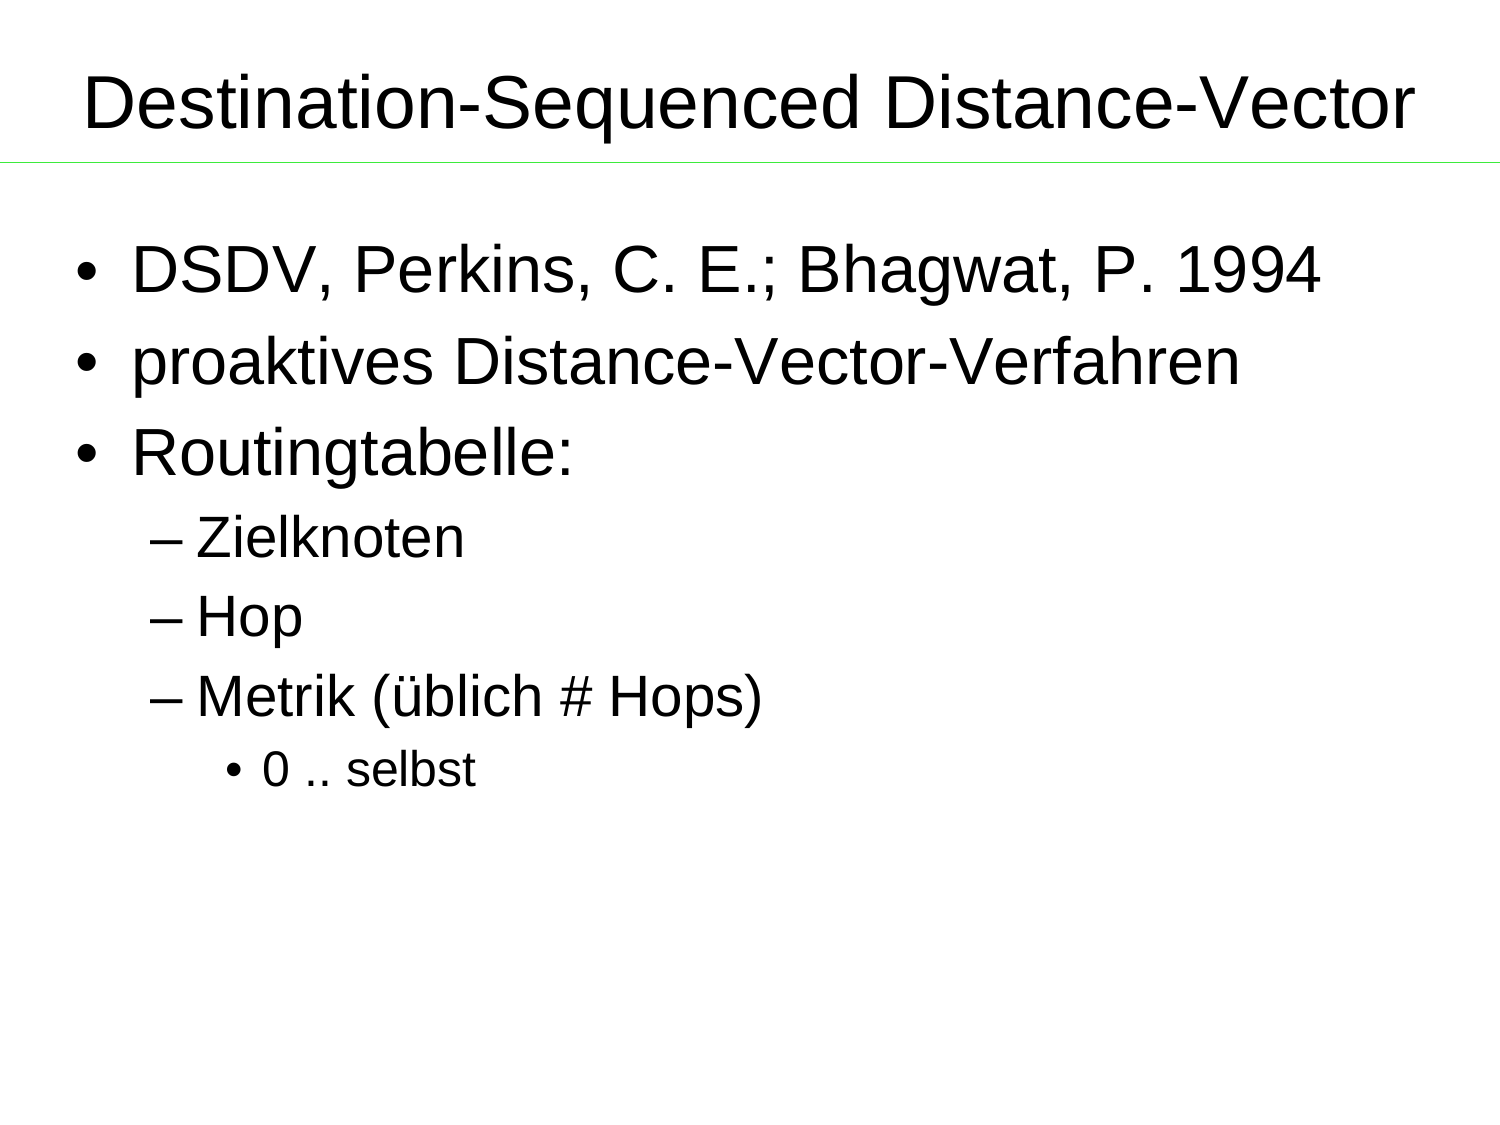

# Destination-Sequenced Distance-Vector
DSDV, Perkins, C. E.; Bhagwat, P. 1994
proaktives Distance-Vector-Verfahren
Routingtabelle:
Zielknoten
Hop
Metrik (üblich # Hops)
0 .. selbst